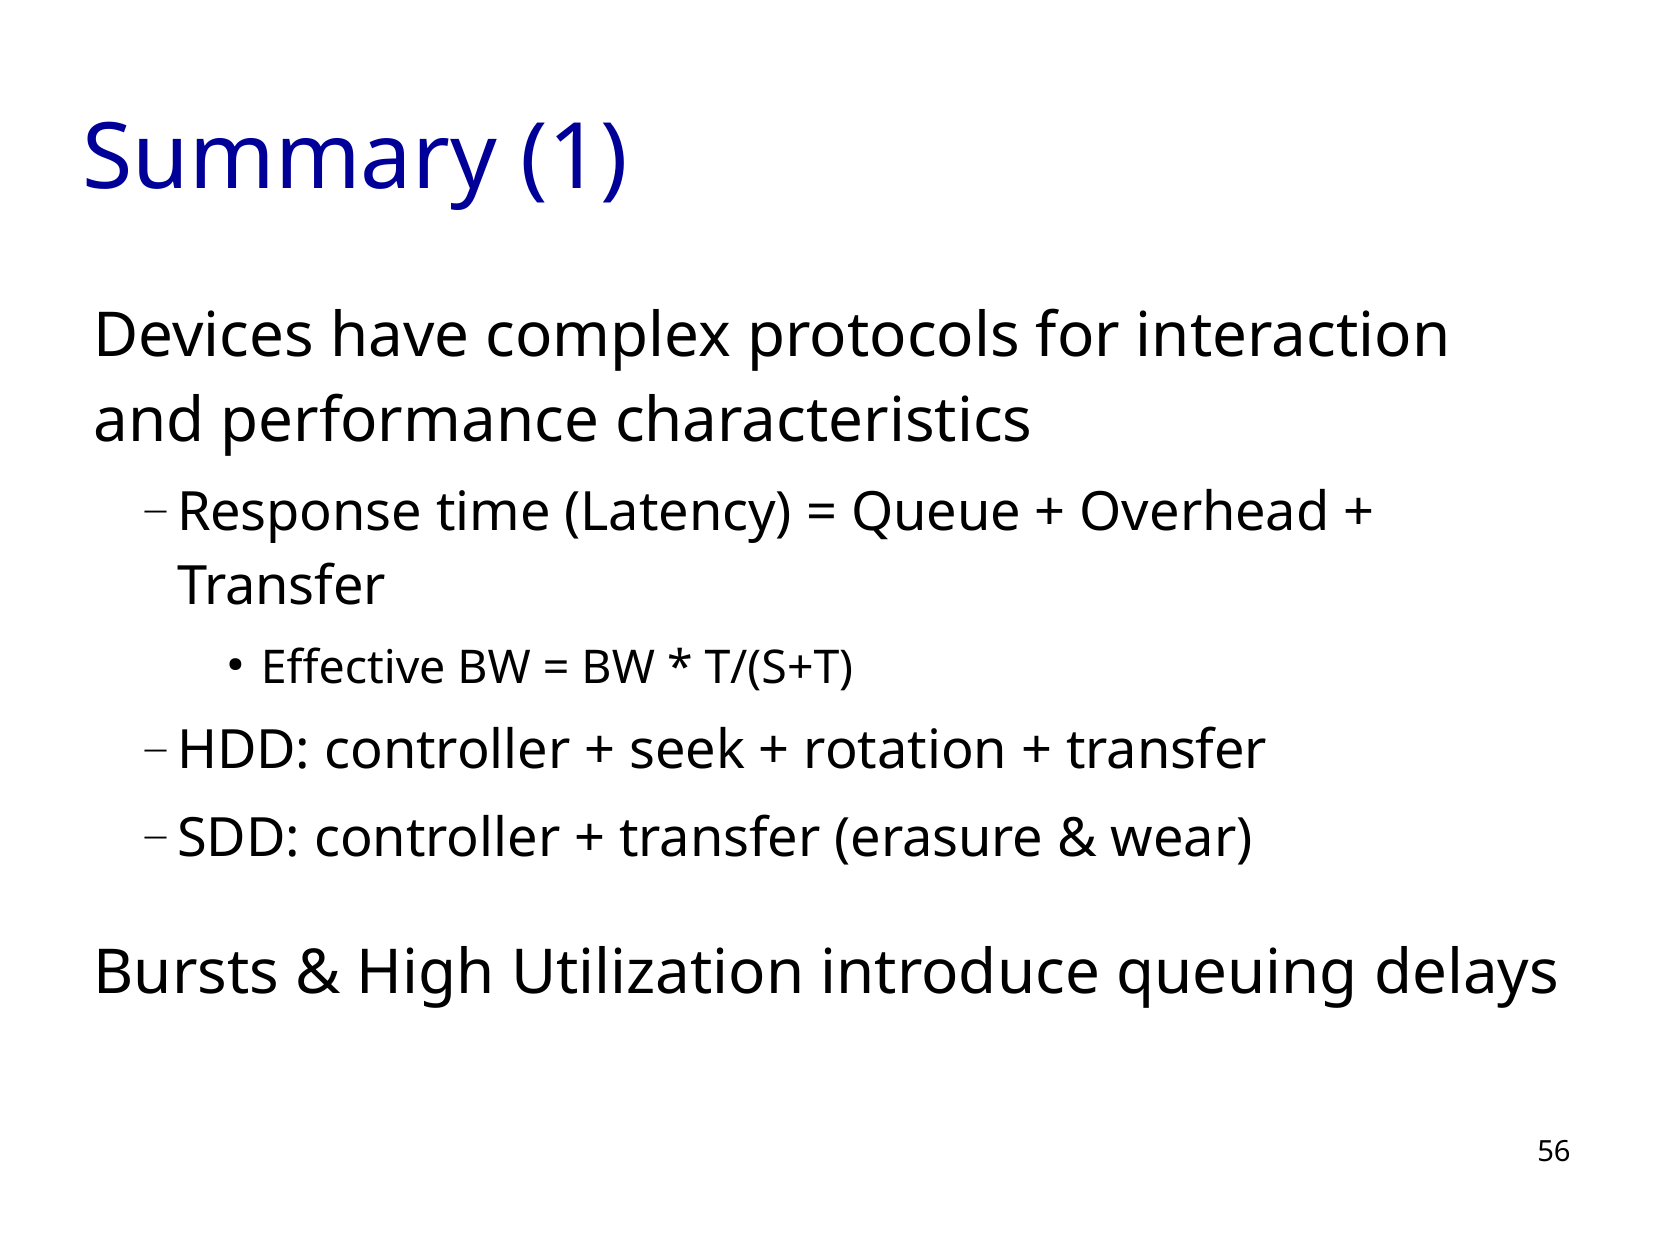

# Summary (1)
Devices have complex protocols for interaction and performance characteristics
Response time (Latency) = Queue + Overhead + Transfer
Effective BW = BW * T/(S+T)
HDD: controller + seek + rotation + transfer
SDD: controller + transfer (erasure & wear)
Bursts & High Utilization introduce queuing delays
56